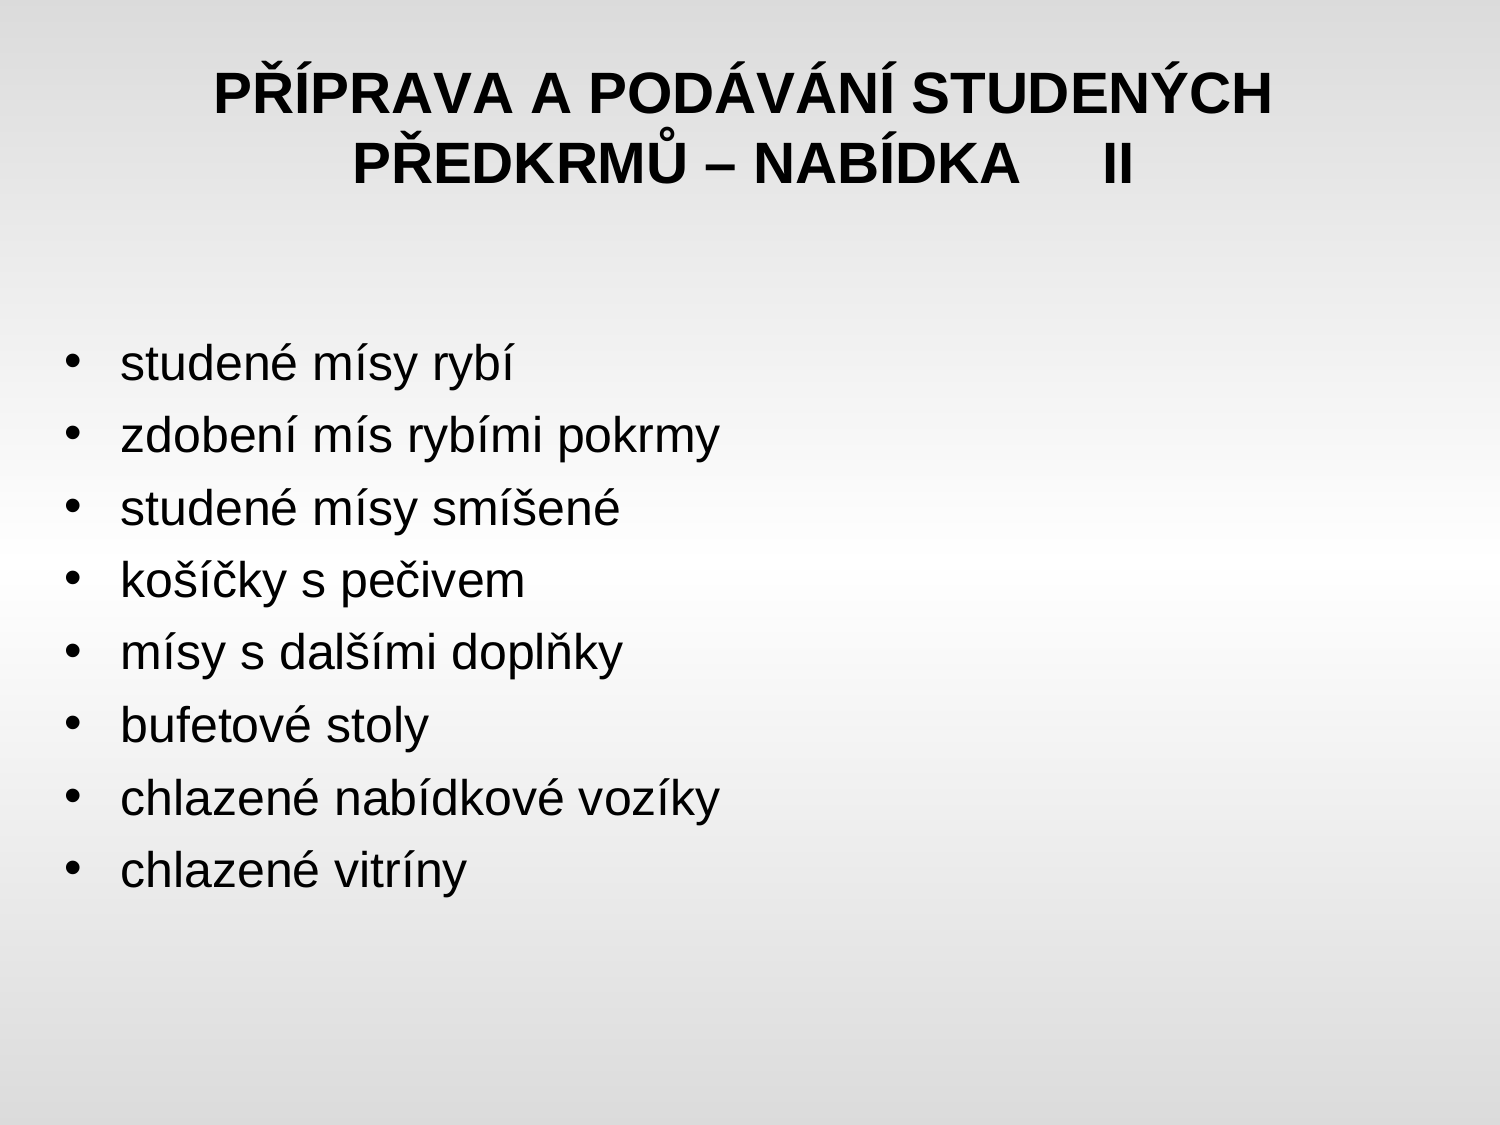

# PŘÍPRAVA A PODÁVÁNÍ STUDENÝCH PŘEDKRMŮ – NABÍDKA	II
studené mísy rybí
zdobení mís rybími pokrmy
studené mísy smíšené
košíčky s pečivem
mísy s dalšími doplňky
bufetové stoly
chlazené nabídkové vozíky
chlazené vitríny